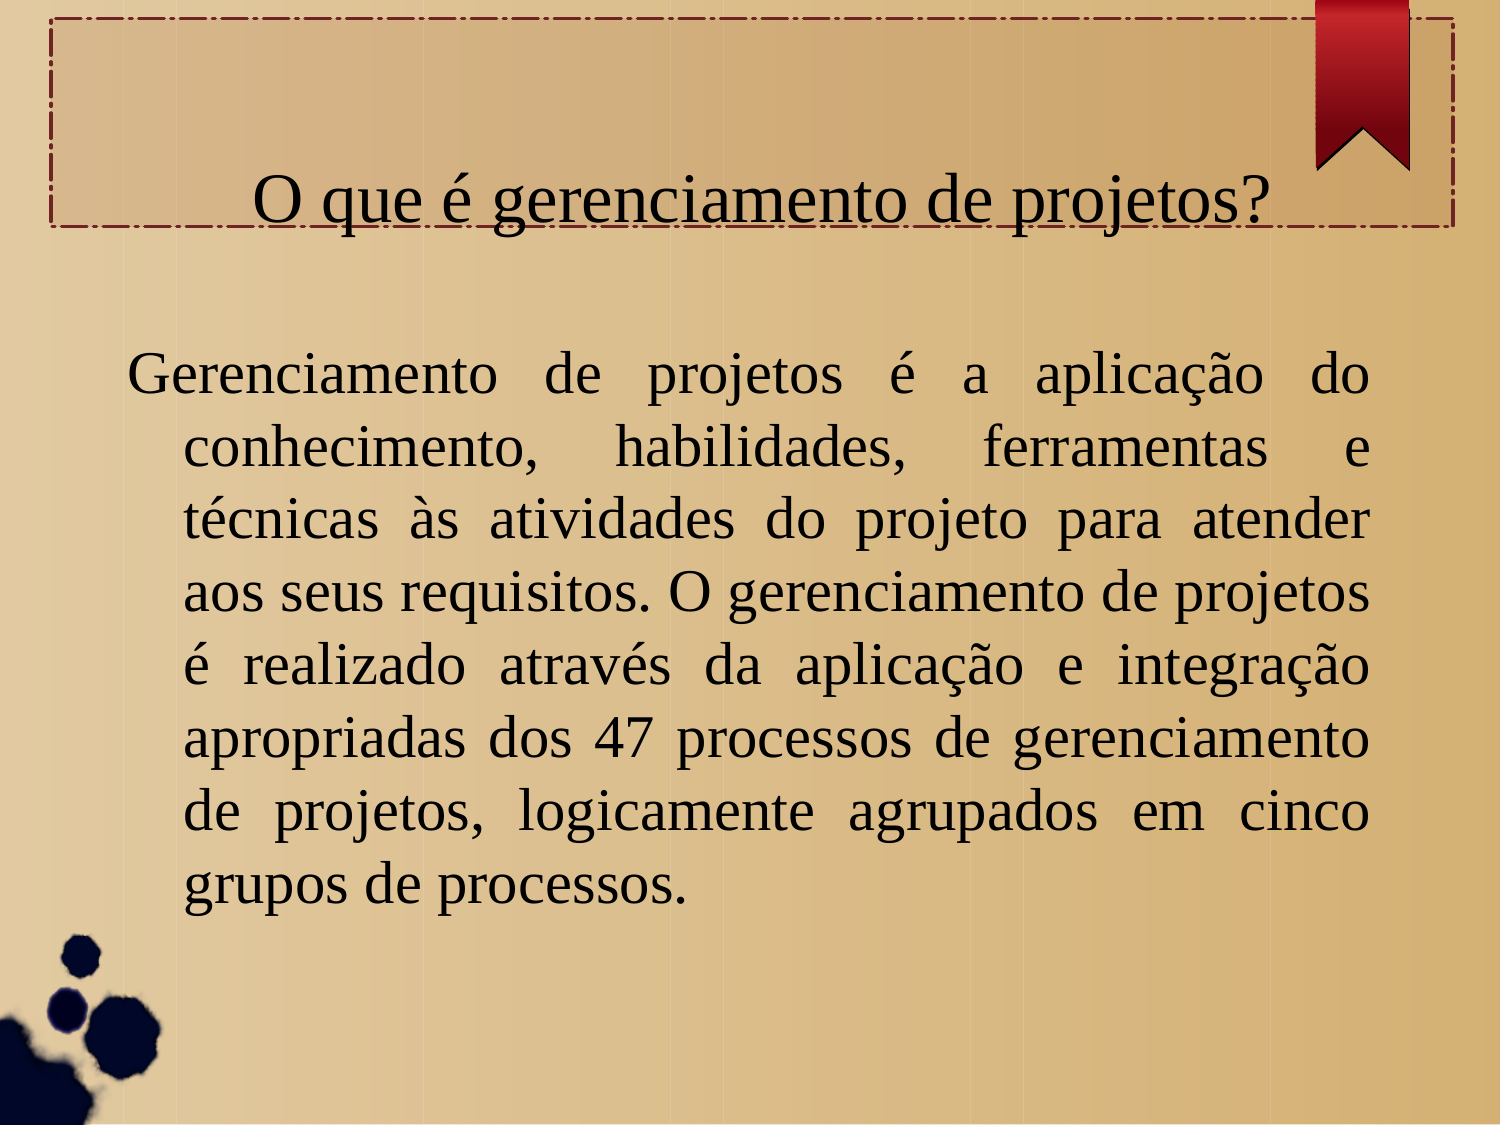

# O que é gerenciamento de projetos?
Gerenciamento de projetos é a aplicação do conhecimento, habilidades, ferramentas e técnicas às atividades do projeto para atender aos seus requisitos. O gerenciamento de projetos é realizado através da aplicação e integração apropriadas dos 47 processos de gerenciamento de projetos, logicamente agrupados em cinco grupos de processos.